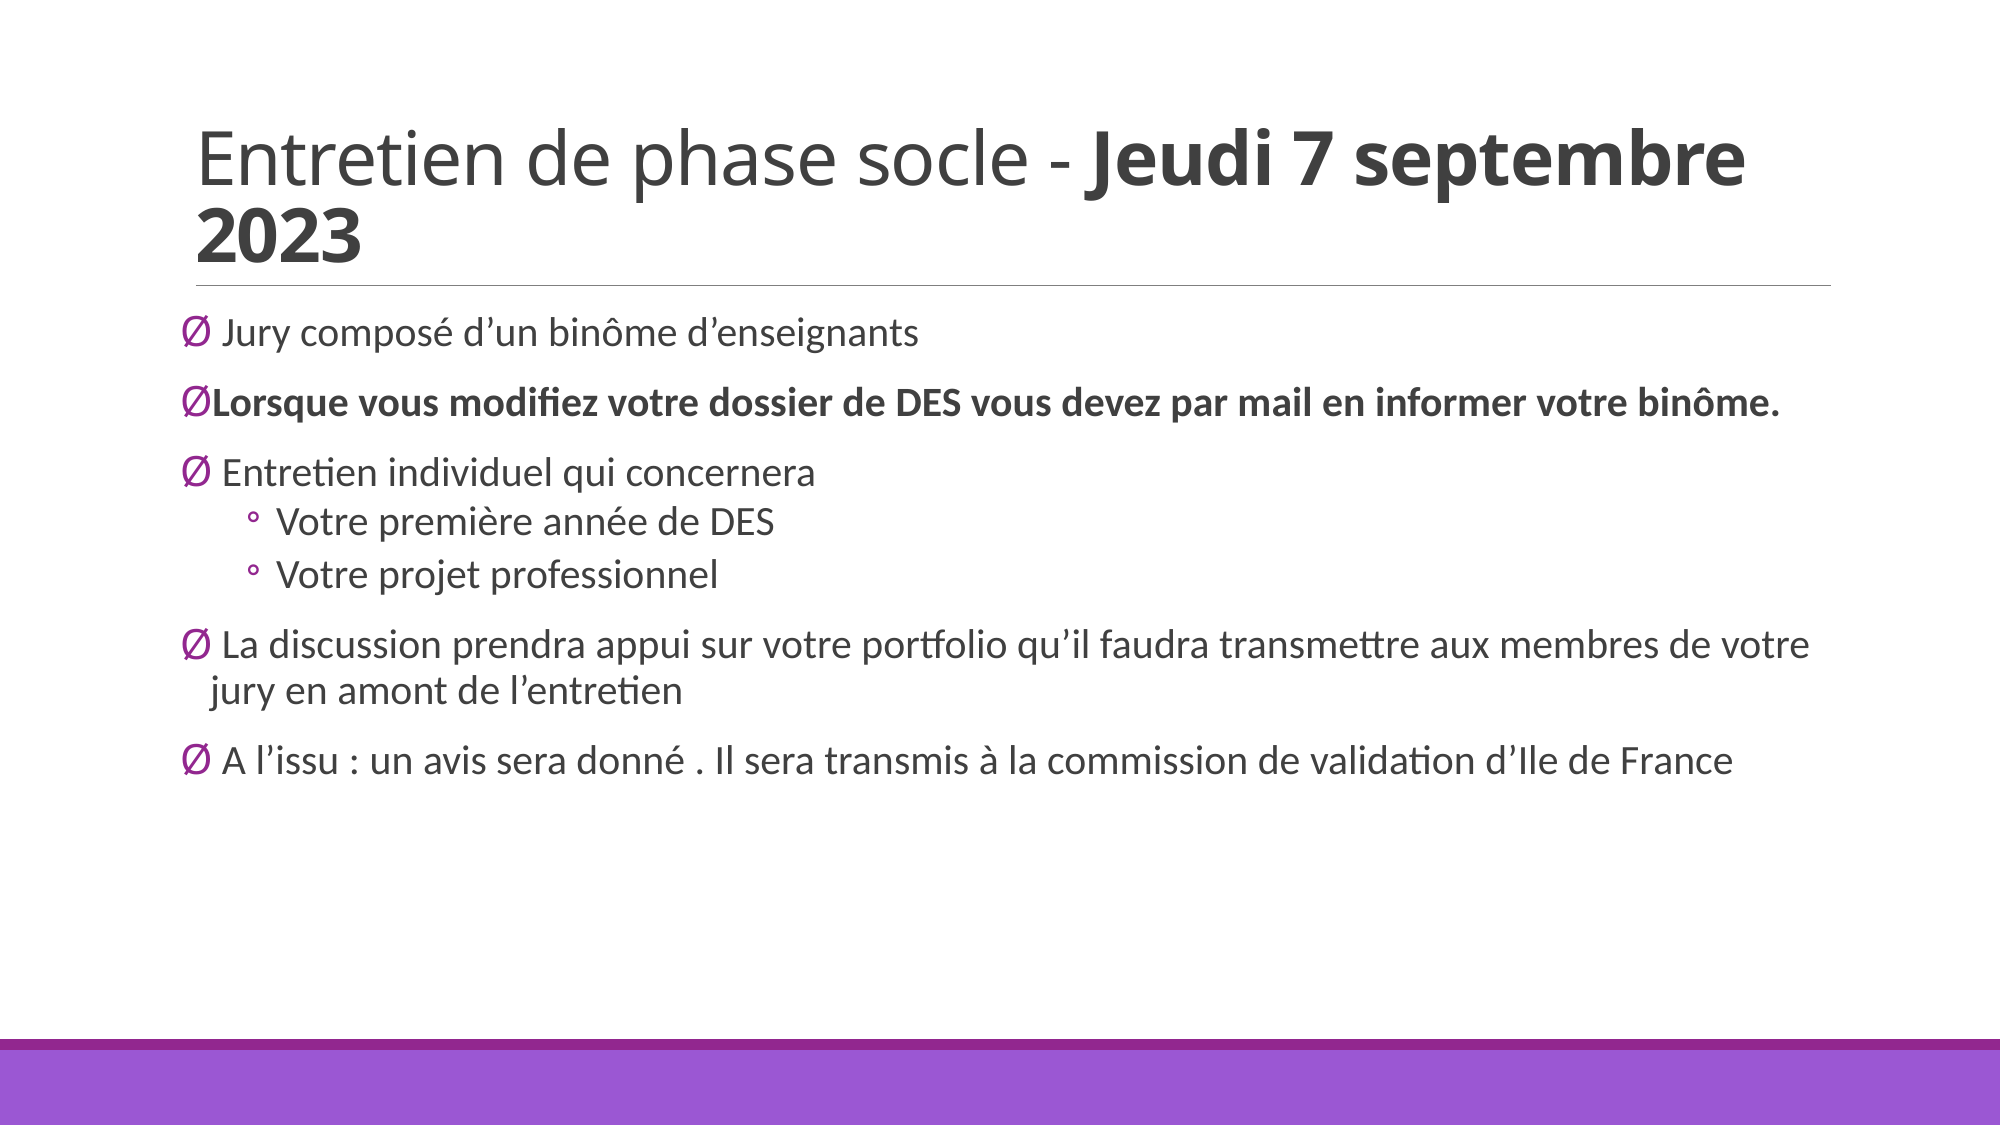

# Entretien de phase socle - Jeudi 7 septembre 2023
 Jury composé d’un binôme d’enseignants
Lorsque vous modifiez votre dossier de DES vous devez par mail en informer votre binôme.
 Entretien individuel qui concernera
Votre première année de DES
Votre projet professionnel
 La discussion prendra appui sur votre portfolio qu’il faudra transmettre aux membres de votre jury en amont de l’entretien
 A l’issu : un avis sera donné . Il sera transmis à la commission de validation d’Ile de France